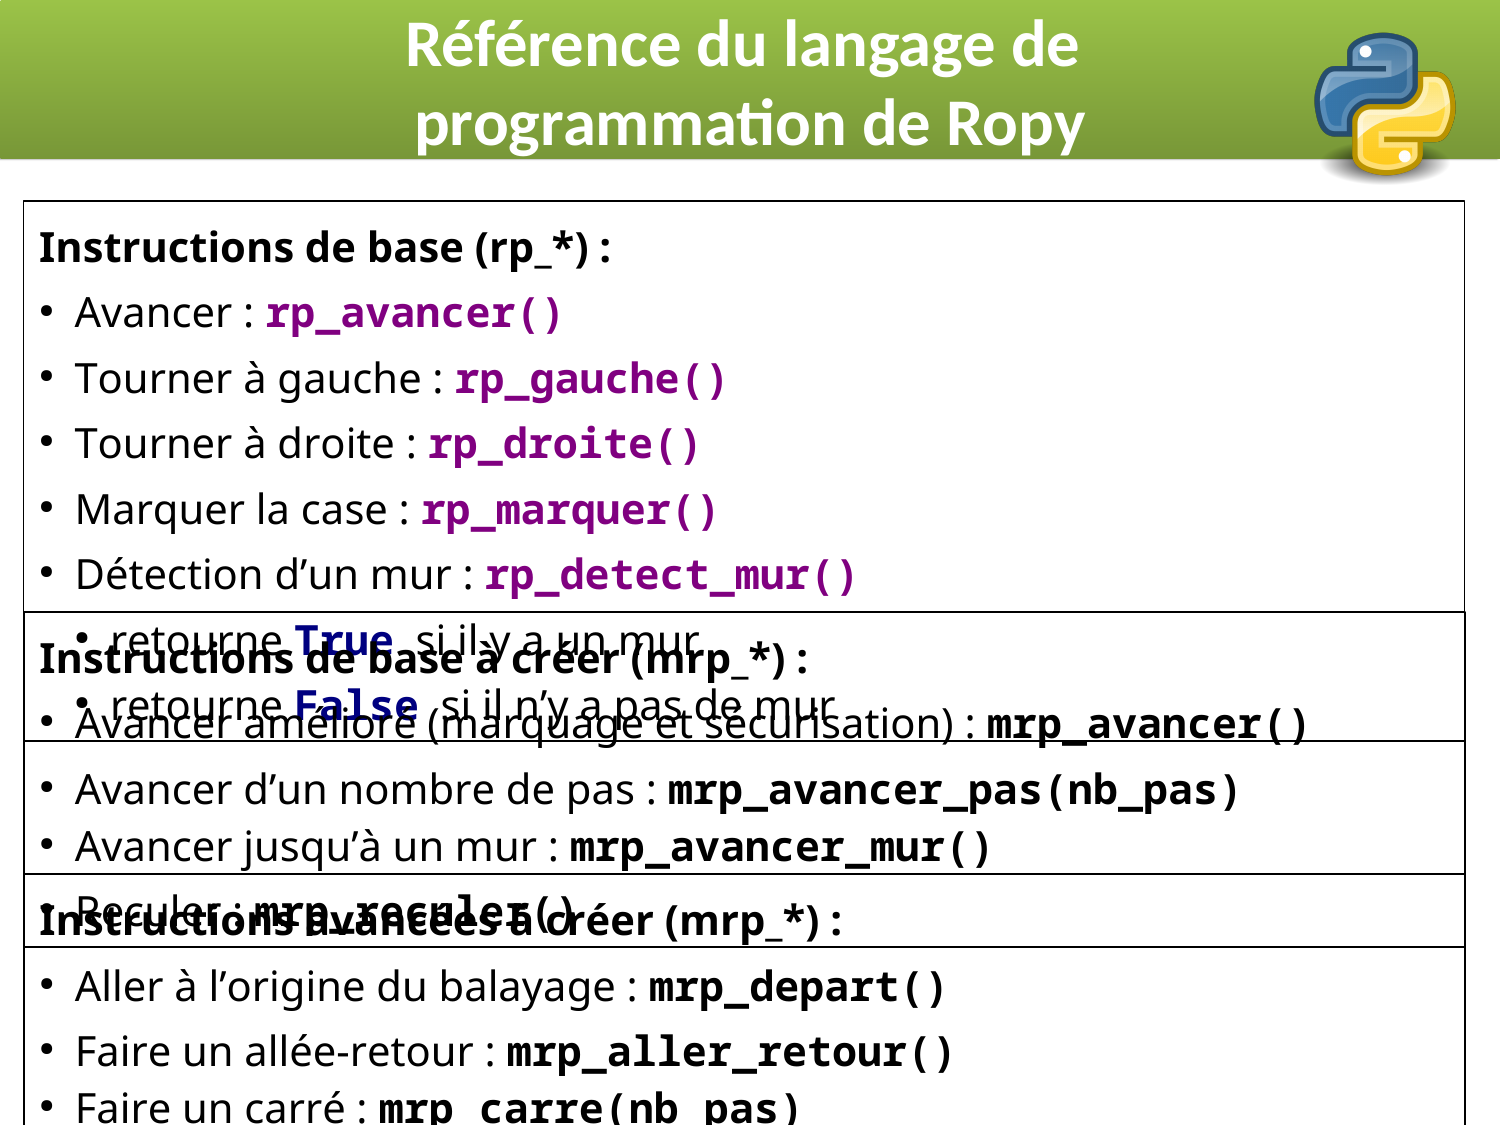

Référence du langage de
programmation de Ropy
Instructions de base (rp_*) :
Avancer : rp_avancer()
Tourner à gauche : rp_gauche()
Tourner à droite : rp_droite()
Marquer la case : rp_marquer()
Détection d’un mur : rp_detect_mur()
retourne True si il y a un mur
retourne False si il n’y a pas de mur
Instructions de base à créer (mrp_*) :
Avancer amélioré (marquage et sécurisation) : mrp_avancer()
Avancer d’un nombre de pas : mrp_avancer_pas(nb_pas)
Avancer jusqu’à un mur : mrp_avancer_mur()
Reculer : mrp_reculer()
Instructions avancées à créer (mrp_*) :
Aller à l’origine du balayage : mrp_depart()
Faire un allée-retour : mrp_aller_retour()
Faire un carré : mrp_carre(nb_pas)